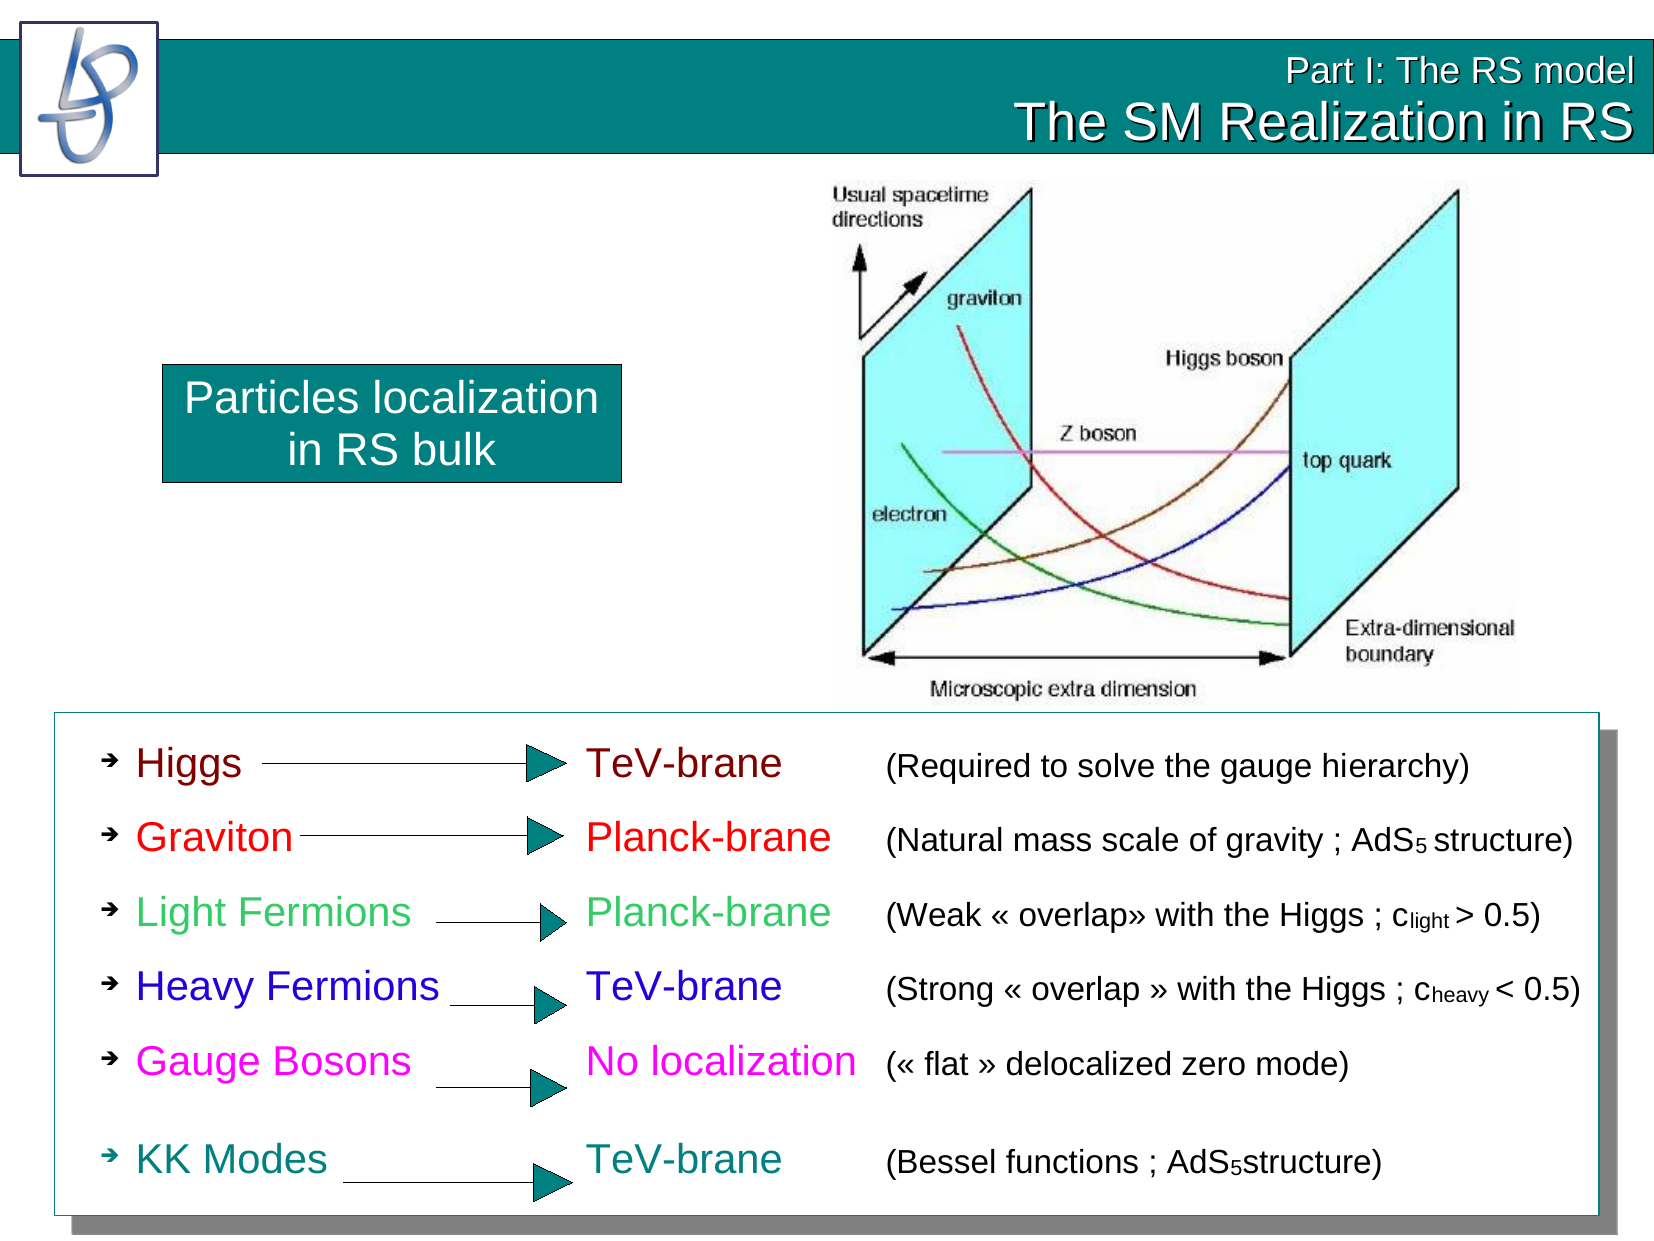

Part I: The RS model
The SM Realization in RS
Particles localization
in RS bulk
Higgs					TeV-brane		(Required to solve the gauge hierarchy)
Graviton				Planck-brane	(Natural mass scale of gravity ; AdS5 structure)
Light Fermions			Planck-brane	(Weak « overlap» with the Higgs ; clight > 0.5)
Heavy Fermions		TeV-brane		(Strong « overlap » with the Higgs ; cheavy < 0.5)
Gauge Bosons			No localization	(« flat » delocalized zero mode)
KK Modes				TeV-brane		(Bessel functions ; AdS5structure)